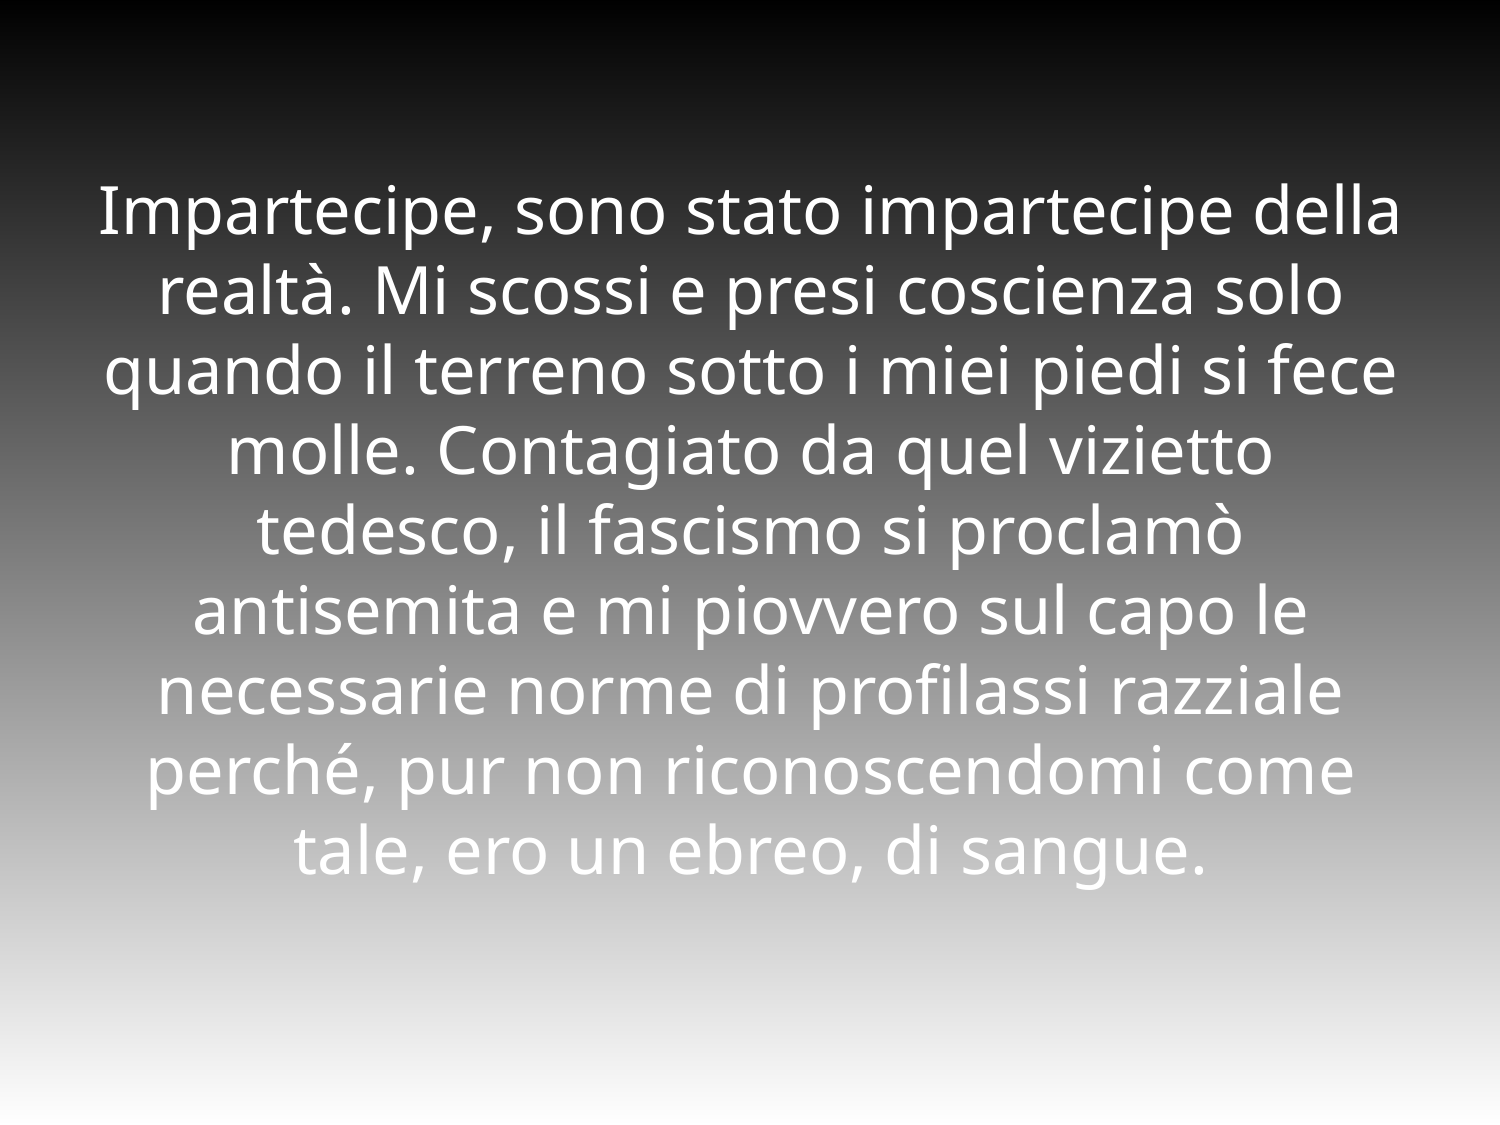

# Impartecipe, sono stato impartecipe della realtà. Mi scossi e presi coscienza solo quando il terreno sotto i miei piedi si fece molle. Contagiato da quel vizietto tedesco, il fascismo si proclamò antisemita e mi piovvero sul capo le necessarie norme di profilassi razziale perché, pur non riconoscendomi come tale, ero un ebreo, di sangue.